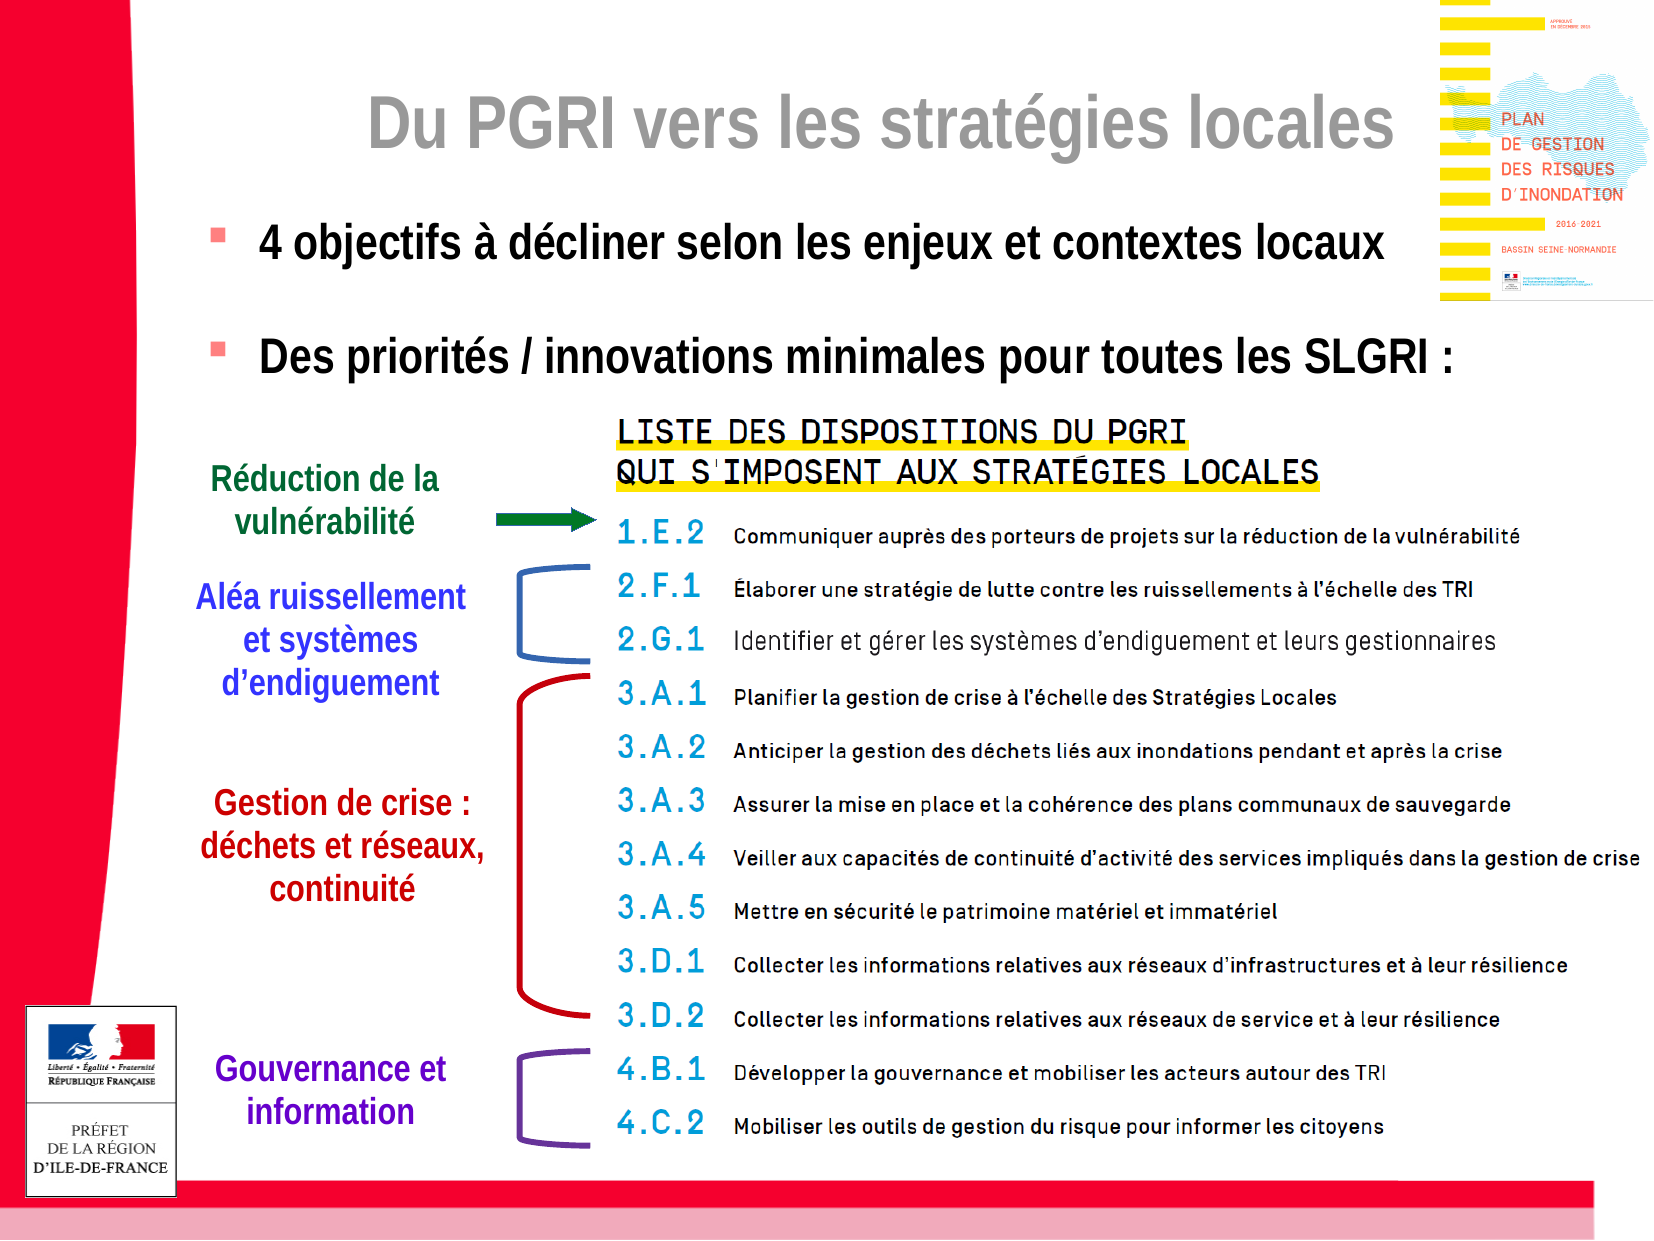

# Du PGRI vers les stratégies locales
4 objectifs à décliner selon les enjeux et contextes locaux
Des priorités / innovations minimales pour toutes les SLGRI :
Réduction de la vulnérabilité
Aléa ruissellement
et systèmes d’endiguement
Gestion de crise : déchets et réseaux, continuité
Gouvernance et information